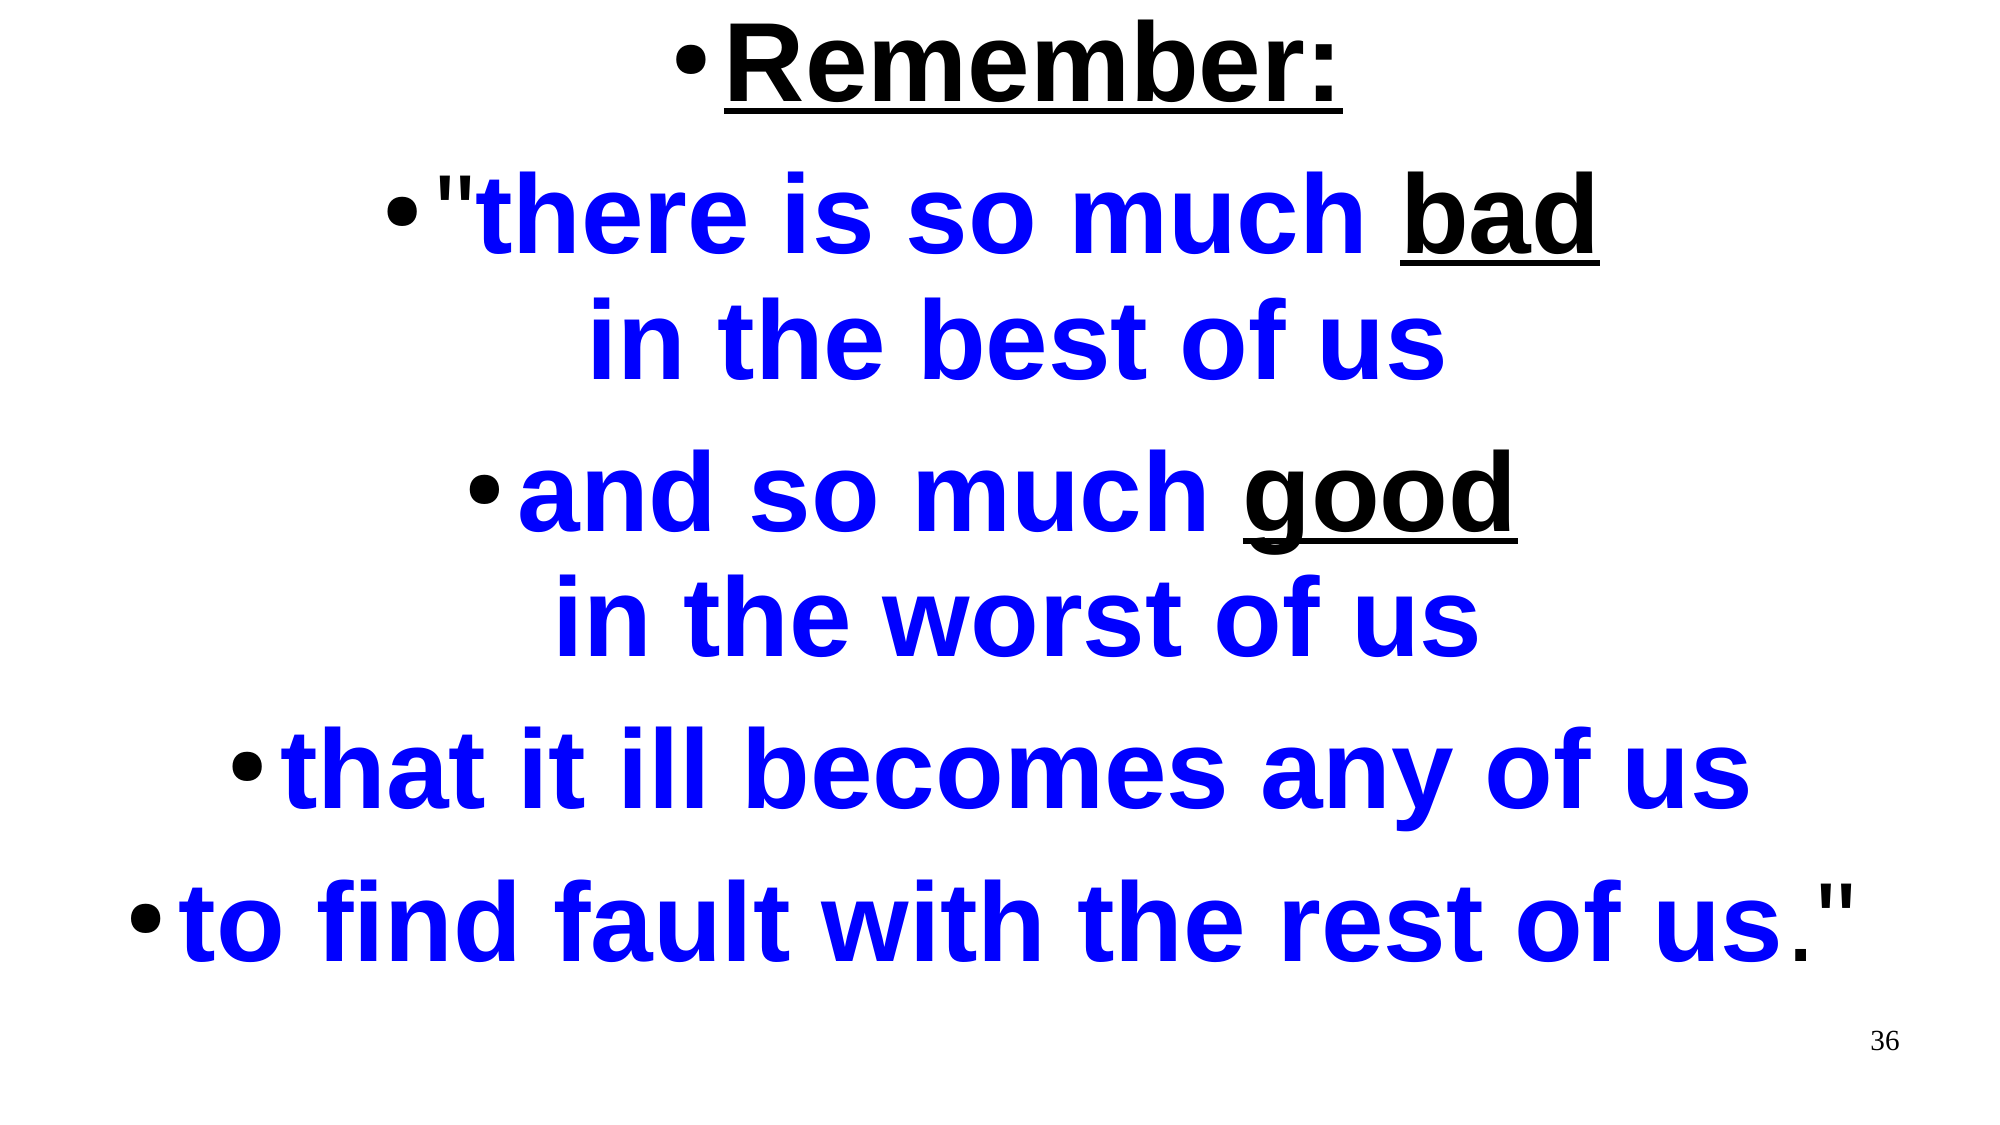

# Remember:
"there is so much bad
in the best of us
and so much good
in the worst of us
that it ill becomes any of us
to find fault with the rest of us."
36